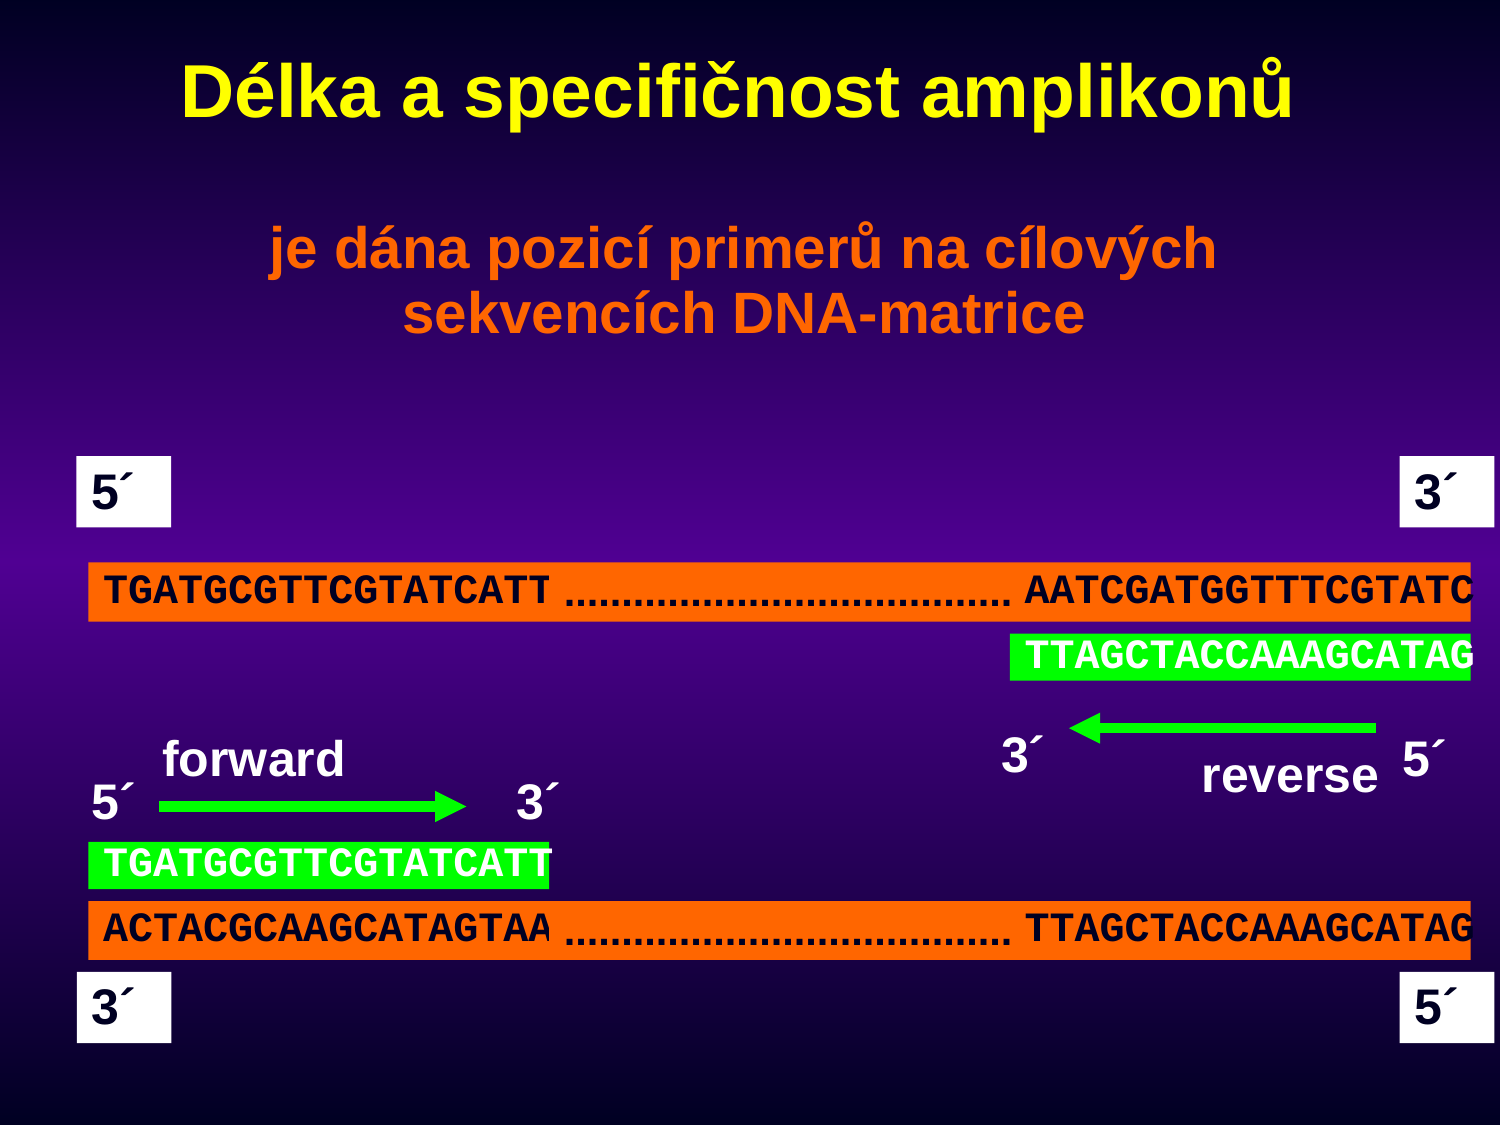

# Délka a specifičnost amplikonů
je dána pozicí primerů na cílových sekvencích DNA-matrice
5´
3´
TGATGCGTTCGTATCATT
.......................................
AATCGATGGTTTCGTATC
TTAGCTACCAAAGCATAG
3´
forward
5´
reverse
5´
3´
TGATGCGTTCGTATCATT
ACTACGCAAGCATAGTAA
.......................................
TTAGCTACCAAAGCATAG
3´
5´